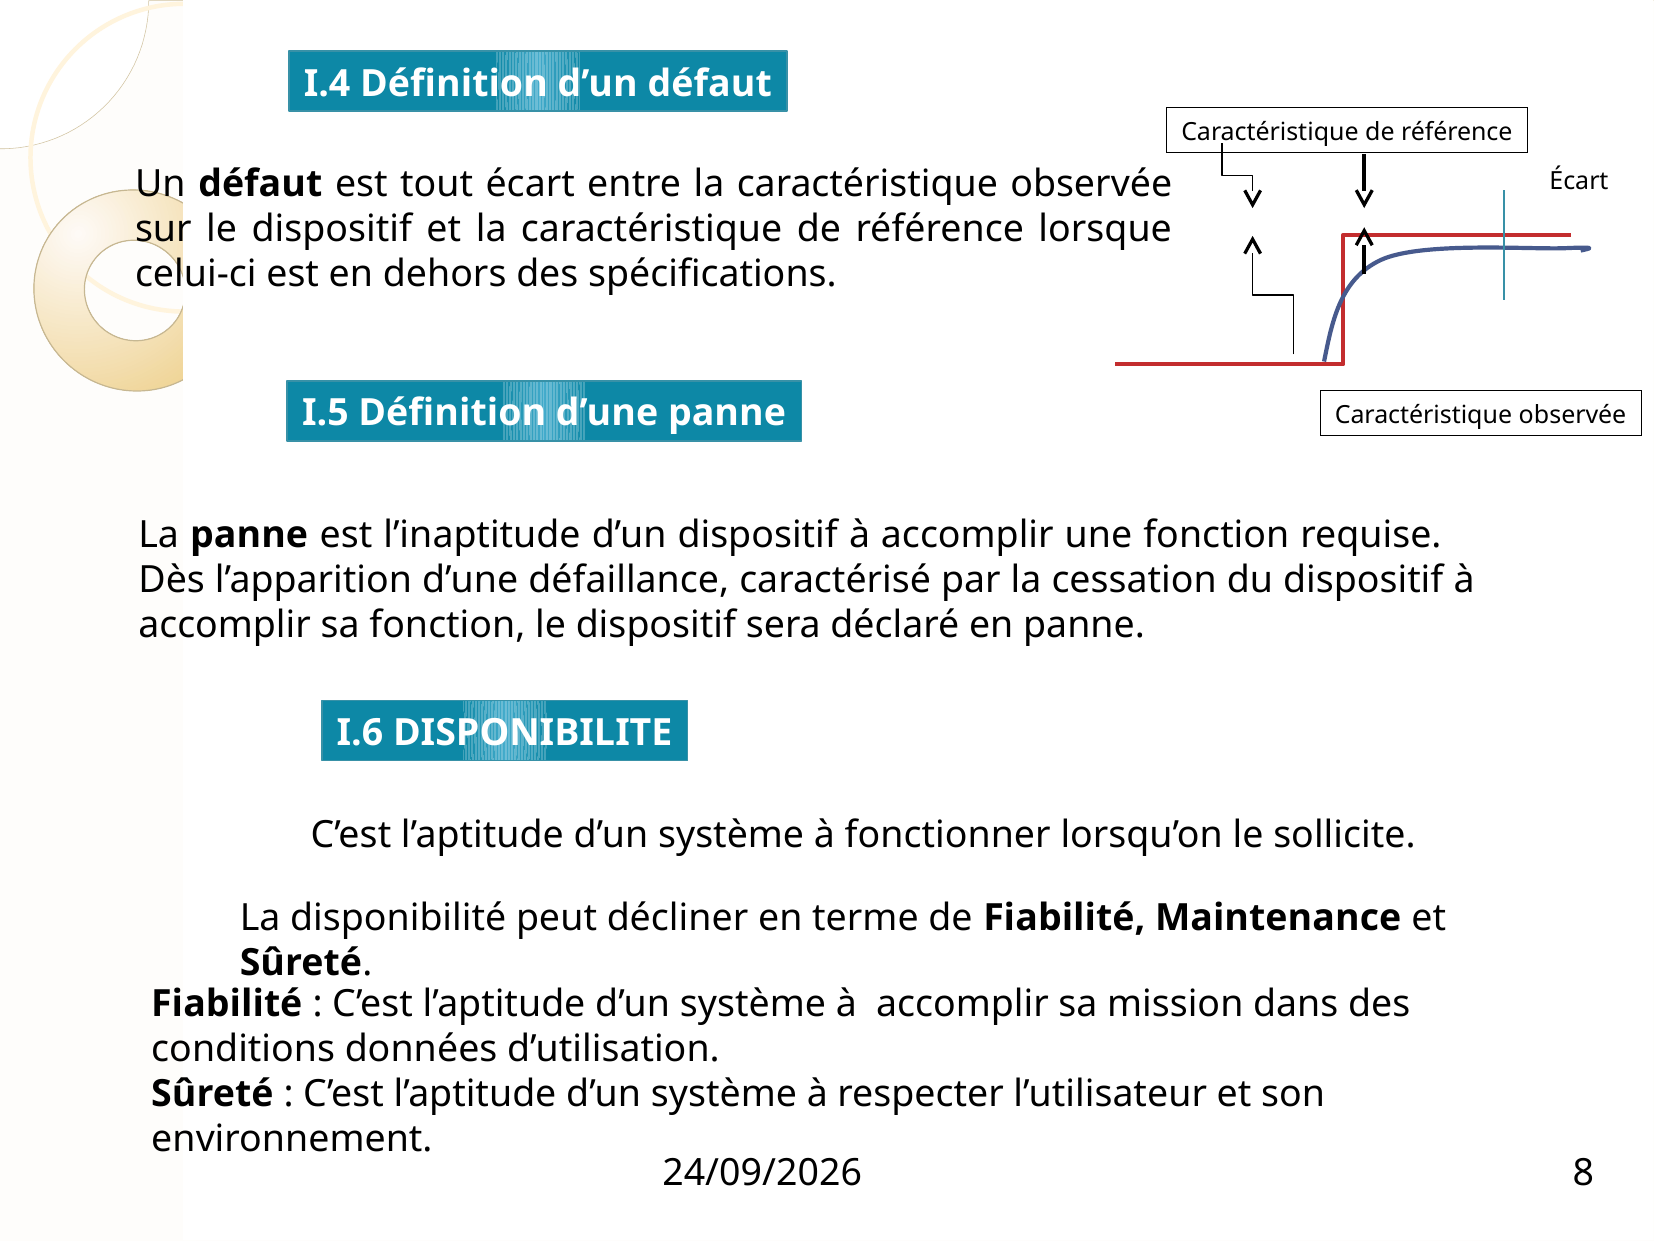

I.4 Définition d’un défaut
Caractéristique de référence
Un défaut est tout écart entre la caractéristique observée sur le dispositif et la caractéristique de référence lorsque celui-ci est en dehors des spécifications.
Écart
I.5 Définition d’une panne
Caractéristique observée
La panne est l’inaptitude d’un dispositif à accomplir une fonction requise. Dès l’apparition d’une défaillance, caractérisé par la cessation du dispositif à accomplir sa fonction, le dispositif sera déclaré en panne.
I.6 DISPONIBILITE
C’est l’aptitude d’un système à fonctionner lorsqu’on le sollicite.
La disponibilité peut décliner en terme de Fiabilité, Maintenance et Sûreté.
Fiabilité : C’est l’aptitude d’un système à accomplir sa mission dans des conditions données d’utilisation.
Sûreté : C’est l’aptitude d’un système à respecter l’utilisateur et son environnement.